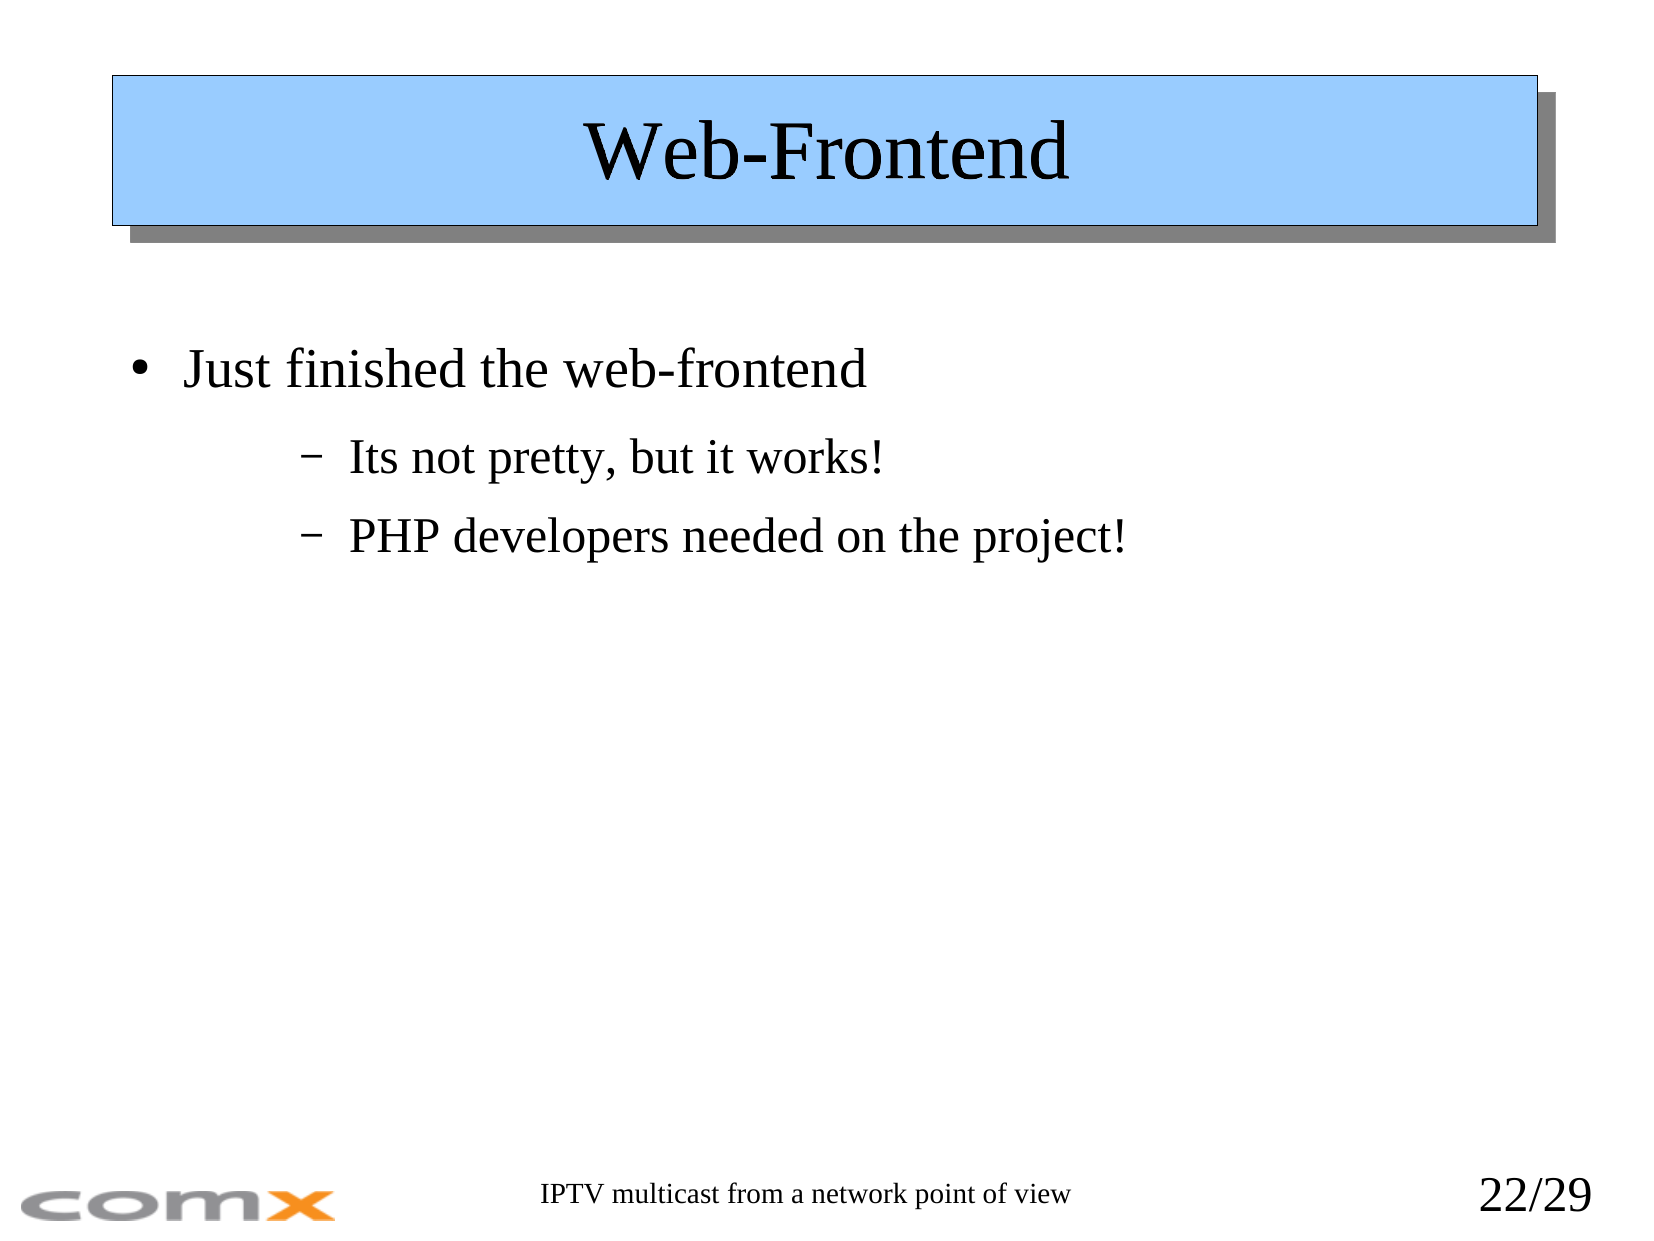

# Web-Frontend
Just finished the web-frontend
Its not pretty, but it works!
PHP developers needed on the project!